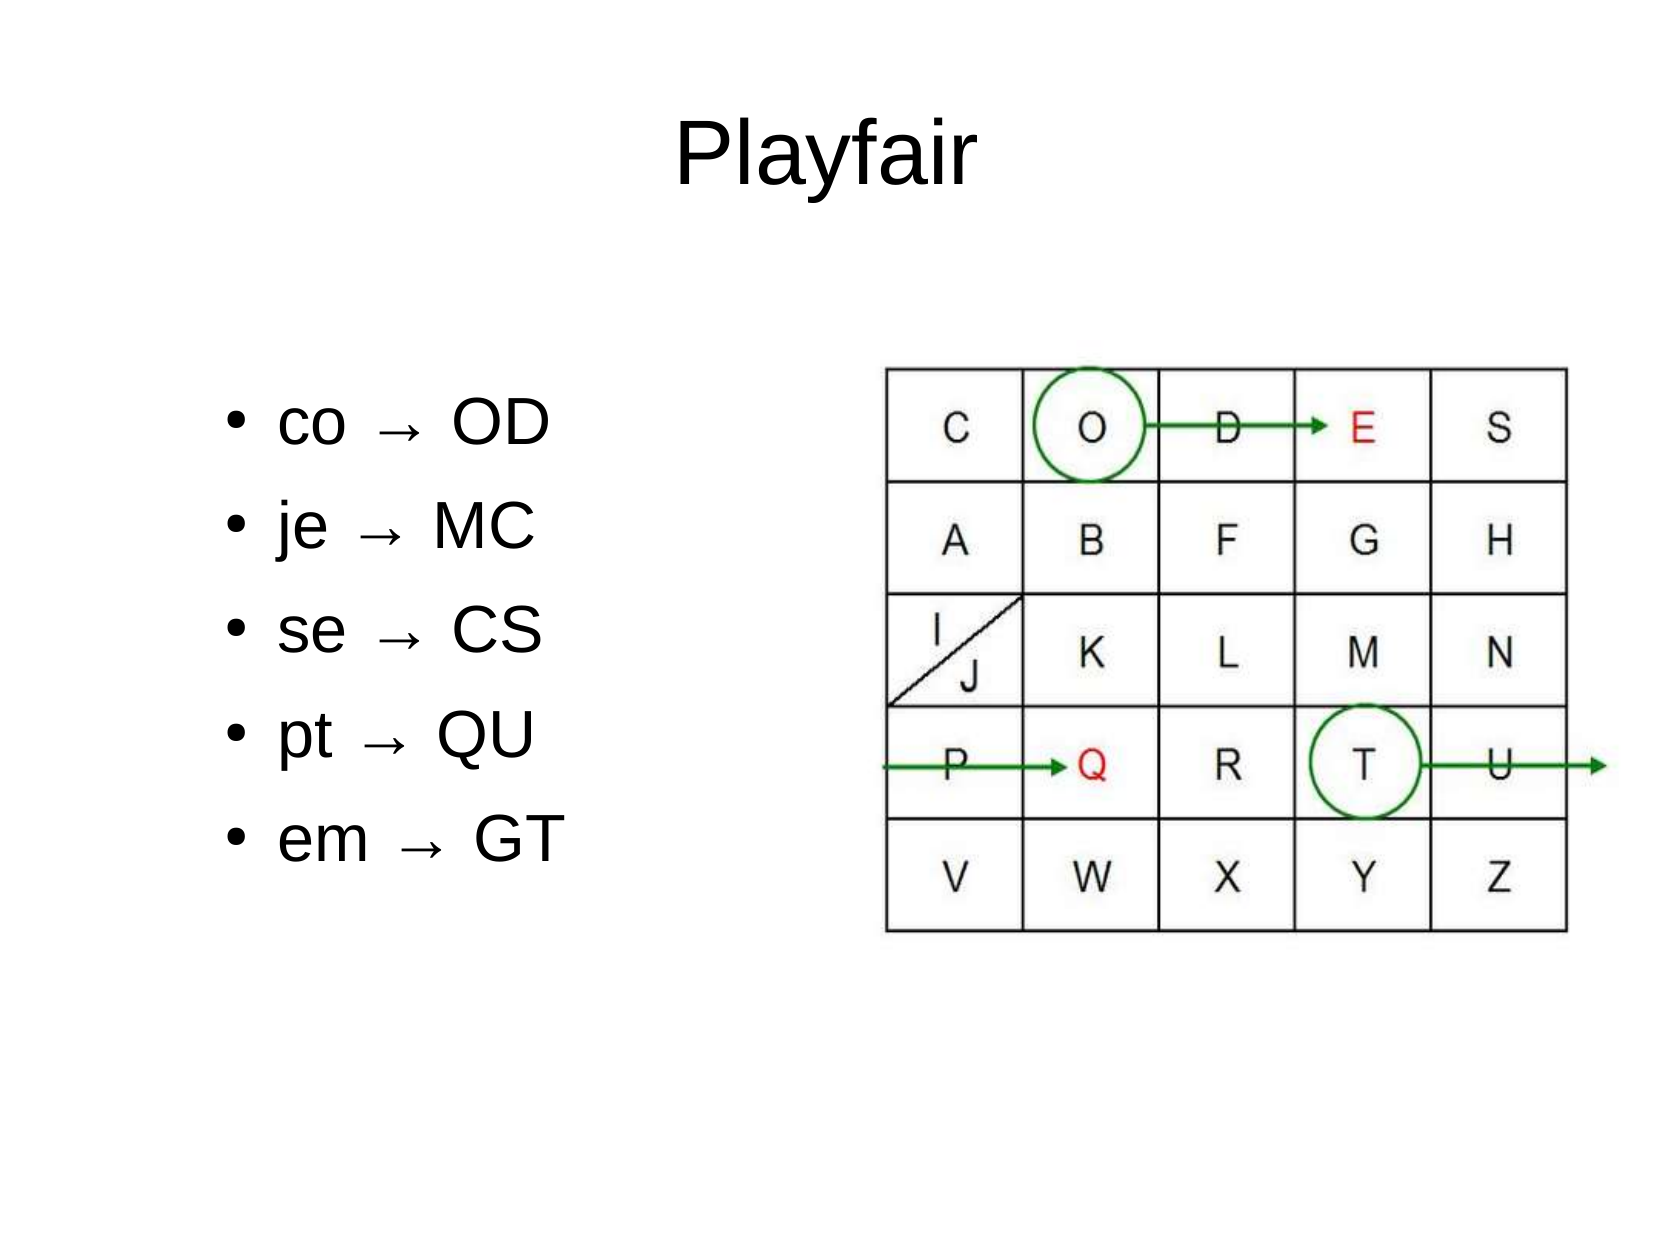

# Playfair
co → OD
je → MC
se → CS
pt → QU
em → GT